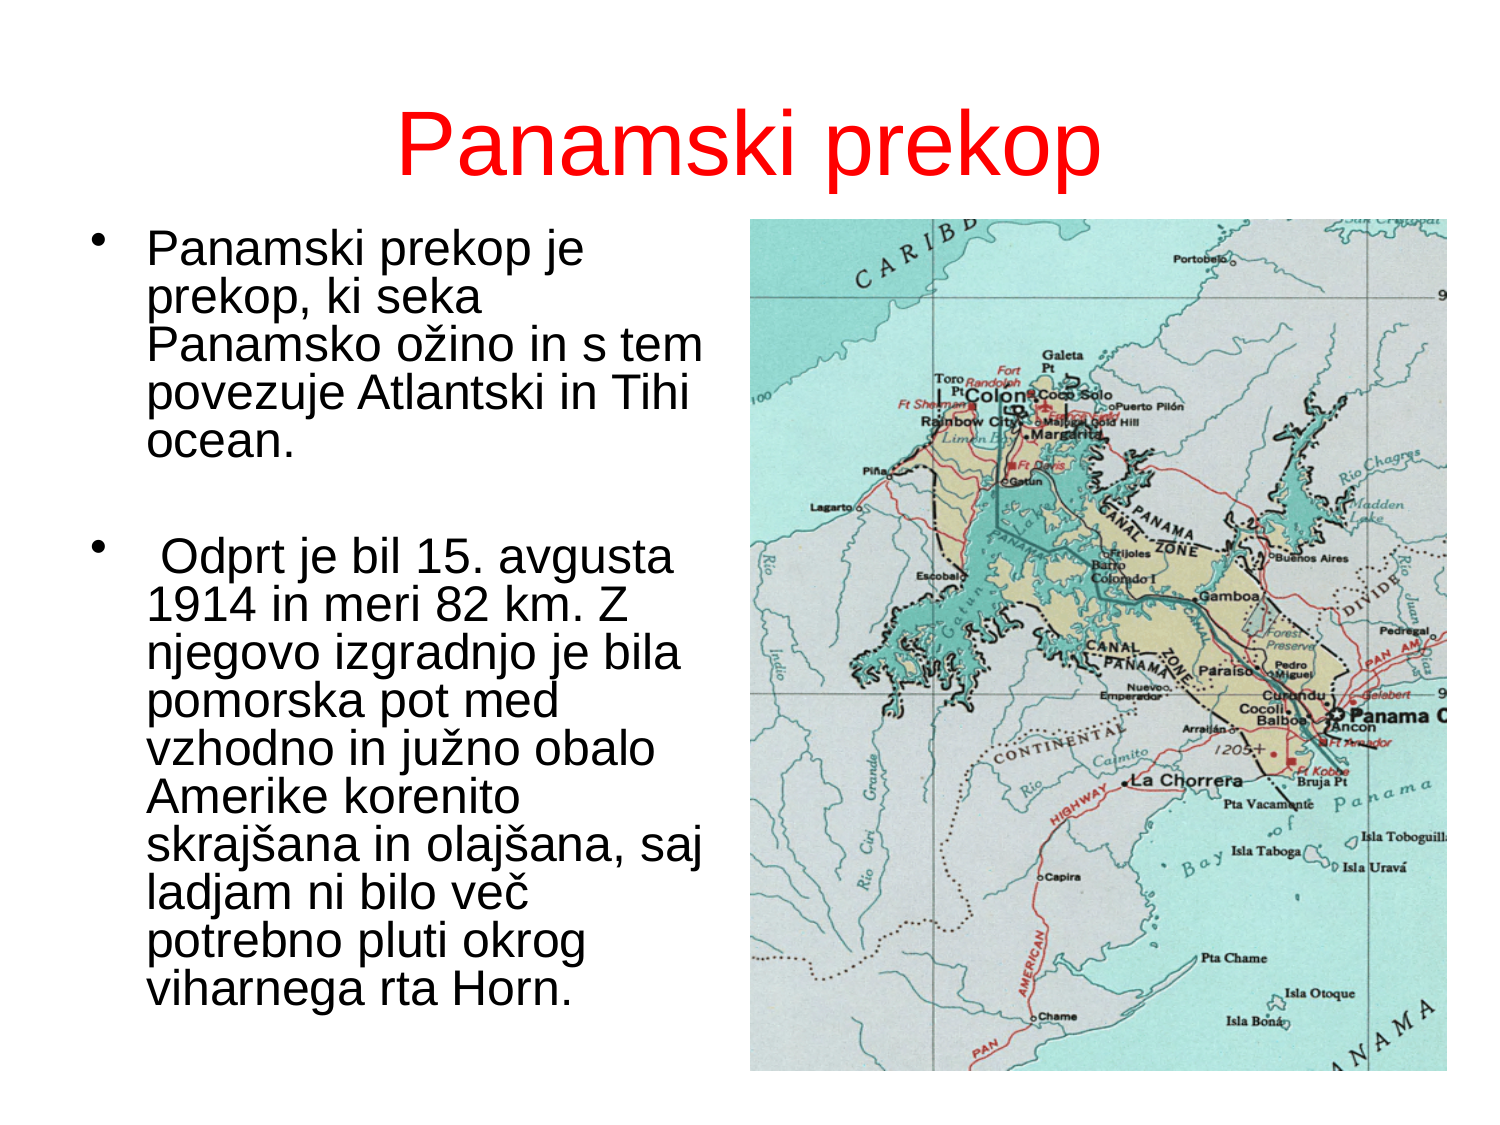

# Panamski prekop
Panamski prekop je prekop, ki seka Panamsko ožino in s tem povezuje Atlantski in Tihi ocean.
 Odprt je bil 15. avgusta 1914 in meri 82 km. Z njegovo izgradnjo je bila pomorska pot med vzhodno in južno obalo Amerike korenito skrajšana in olajšana, saj ladjam ni bilo več potrebno pluti okrog viharnega rta Horn.